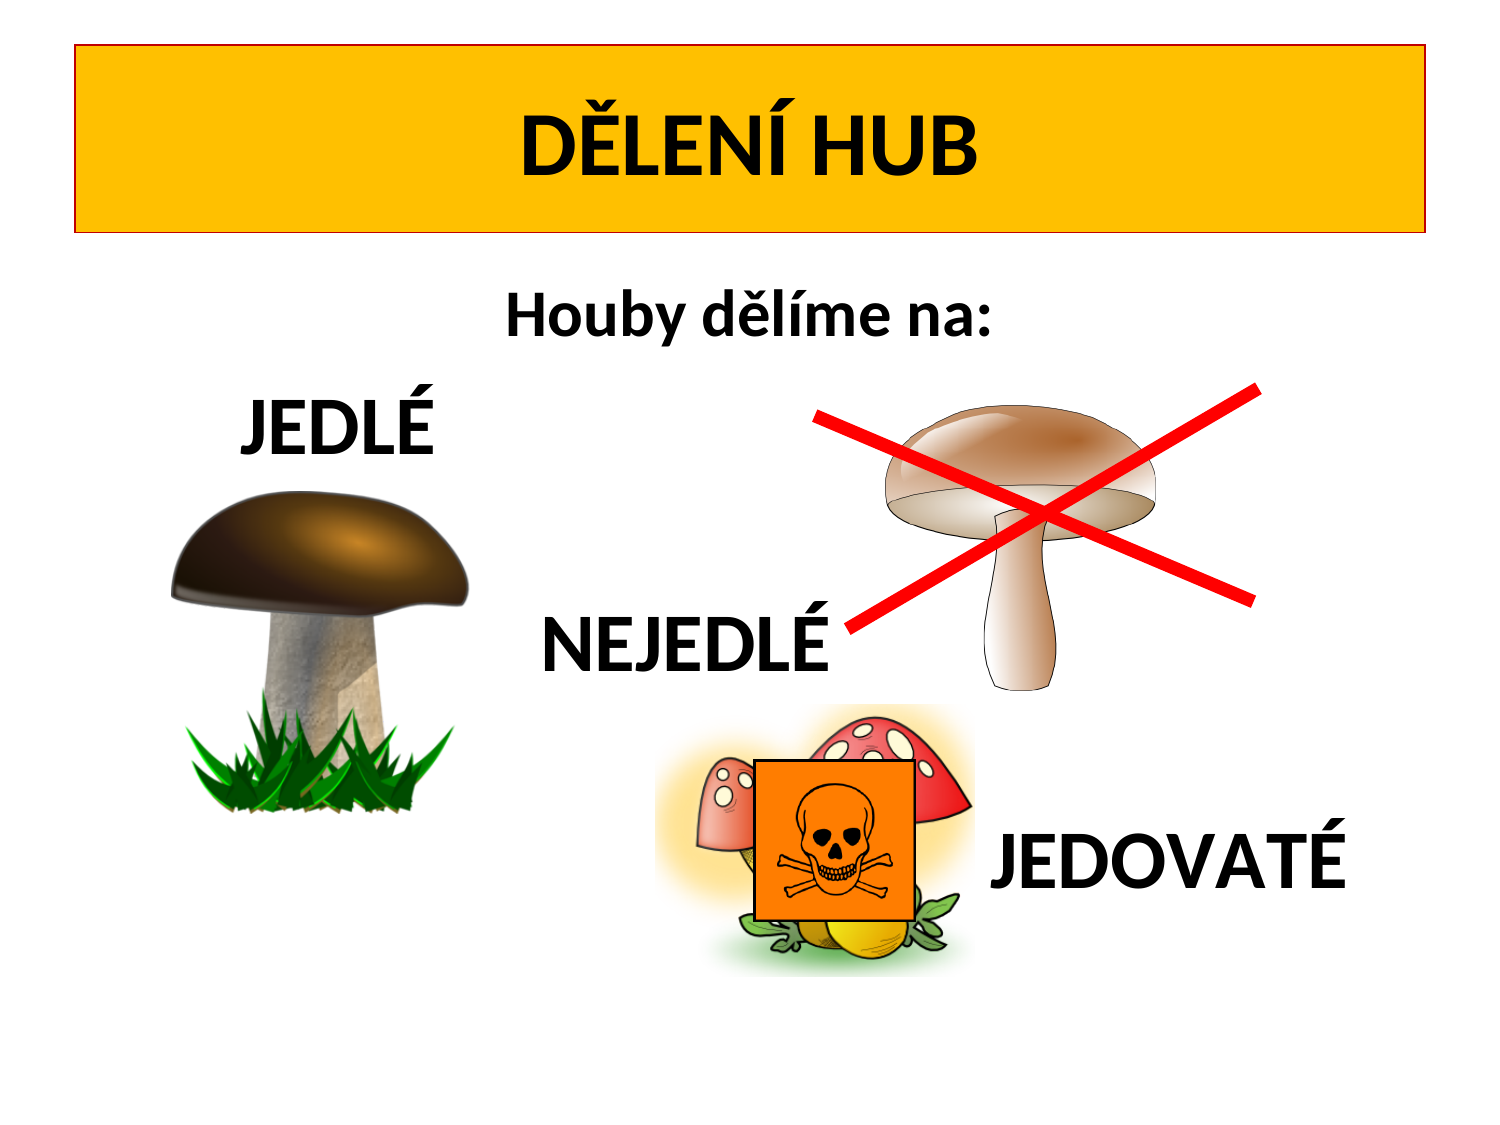

# DĚLENÍ HUB
Houby dělíme na:
	JEDLÉ
			NEJEDLÉ
						JEDOVATÉ